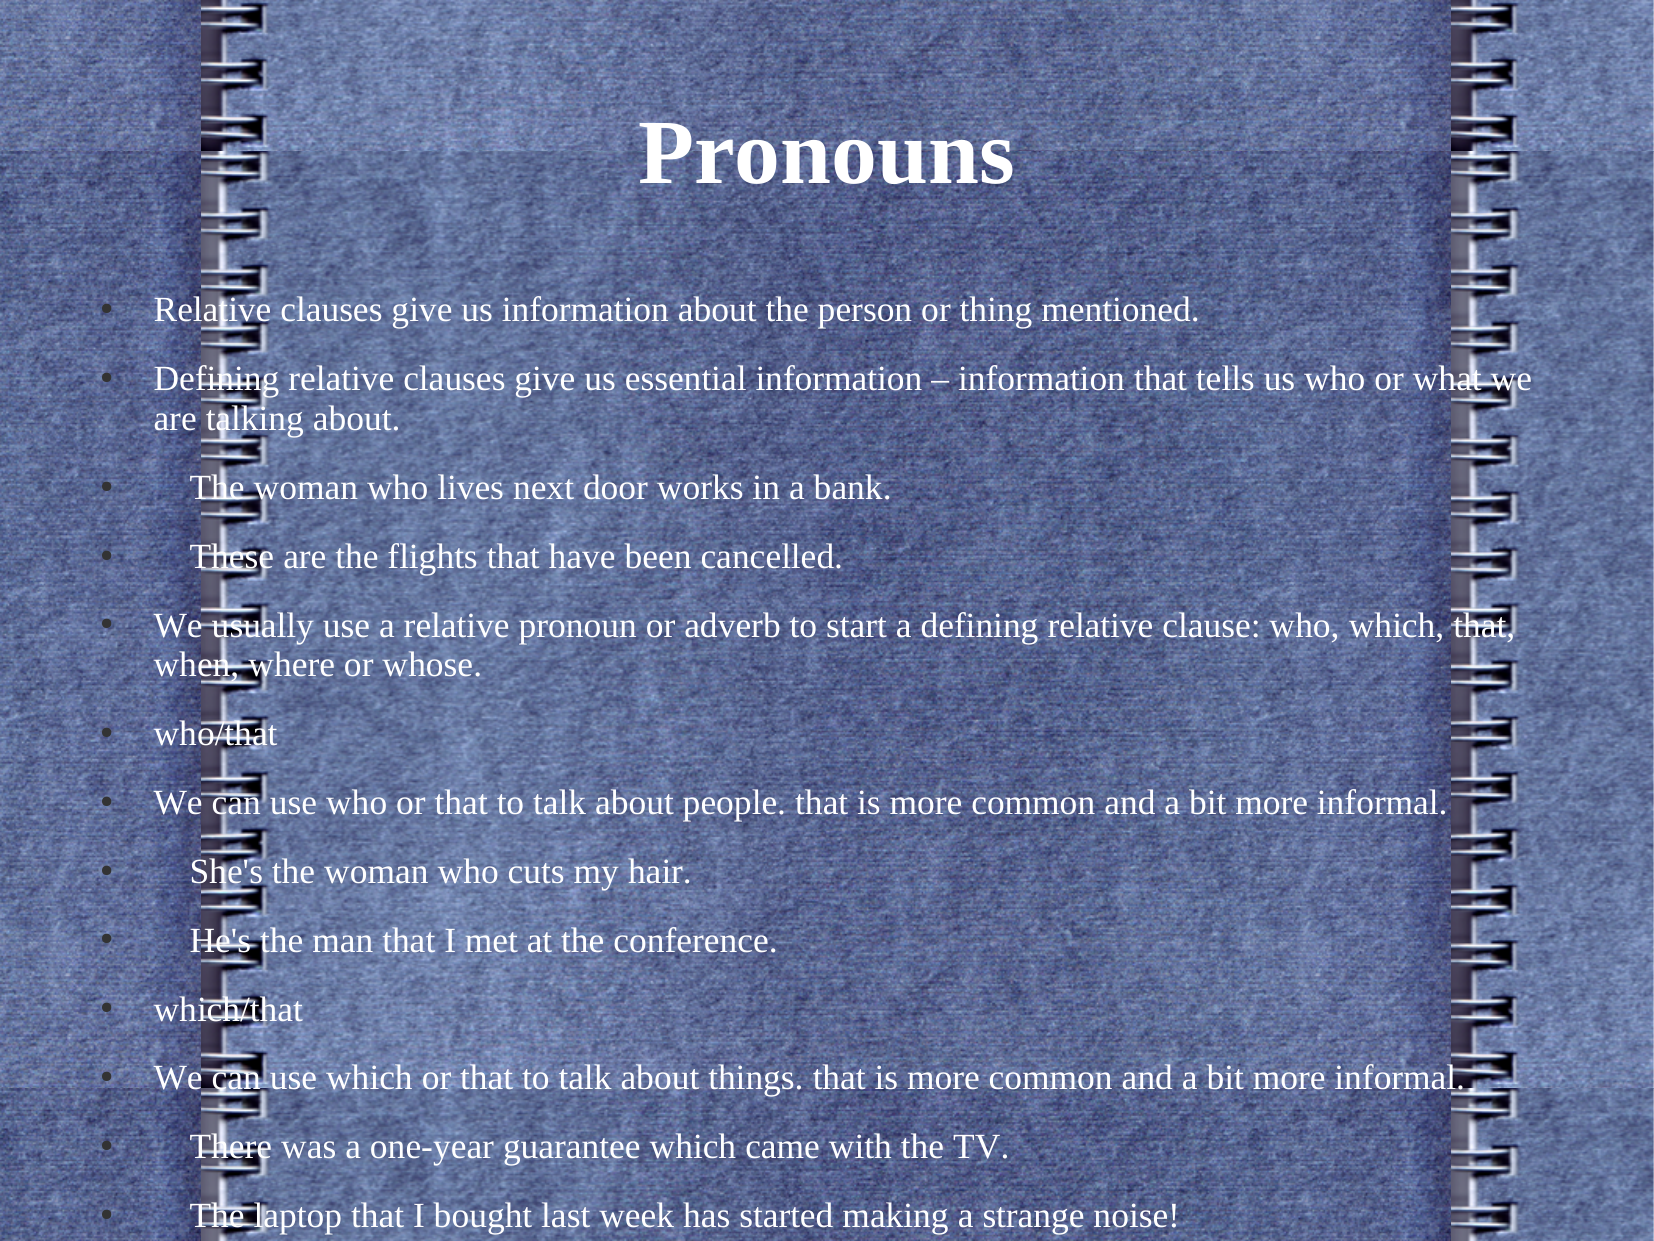

# Pronouns
Relative clauses give us information about the person or thing mentioned.
Defining relative clauses give us essential information – information that tells us who or what we are talking about.
 The woman who lives next door works in a bank.
 These are the flights that have been cancelled.
We usually use a relative pronoun or adverb to start a defining relative clause: who, which, that, when, where or whose.
who/that
We can use who or that to talk about people. that is more common and a bit more informal.
 She's the woman who cuts my hair.
 He's the man that I met at the conference.
which/that
We can use which or that to talk about things. that is more common and a bit more informal.
 There was a one-year guarantee which came with the TV.
 The laptop that I bought last week has started making a strange noise!